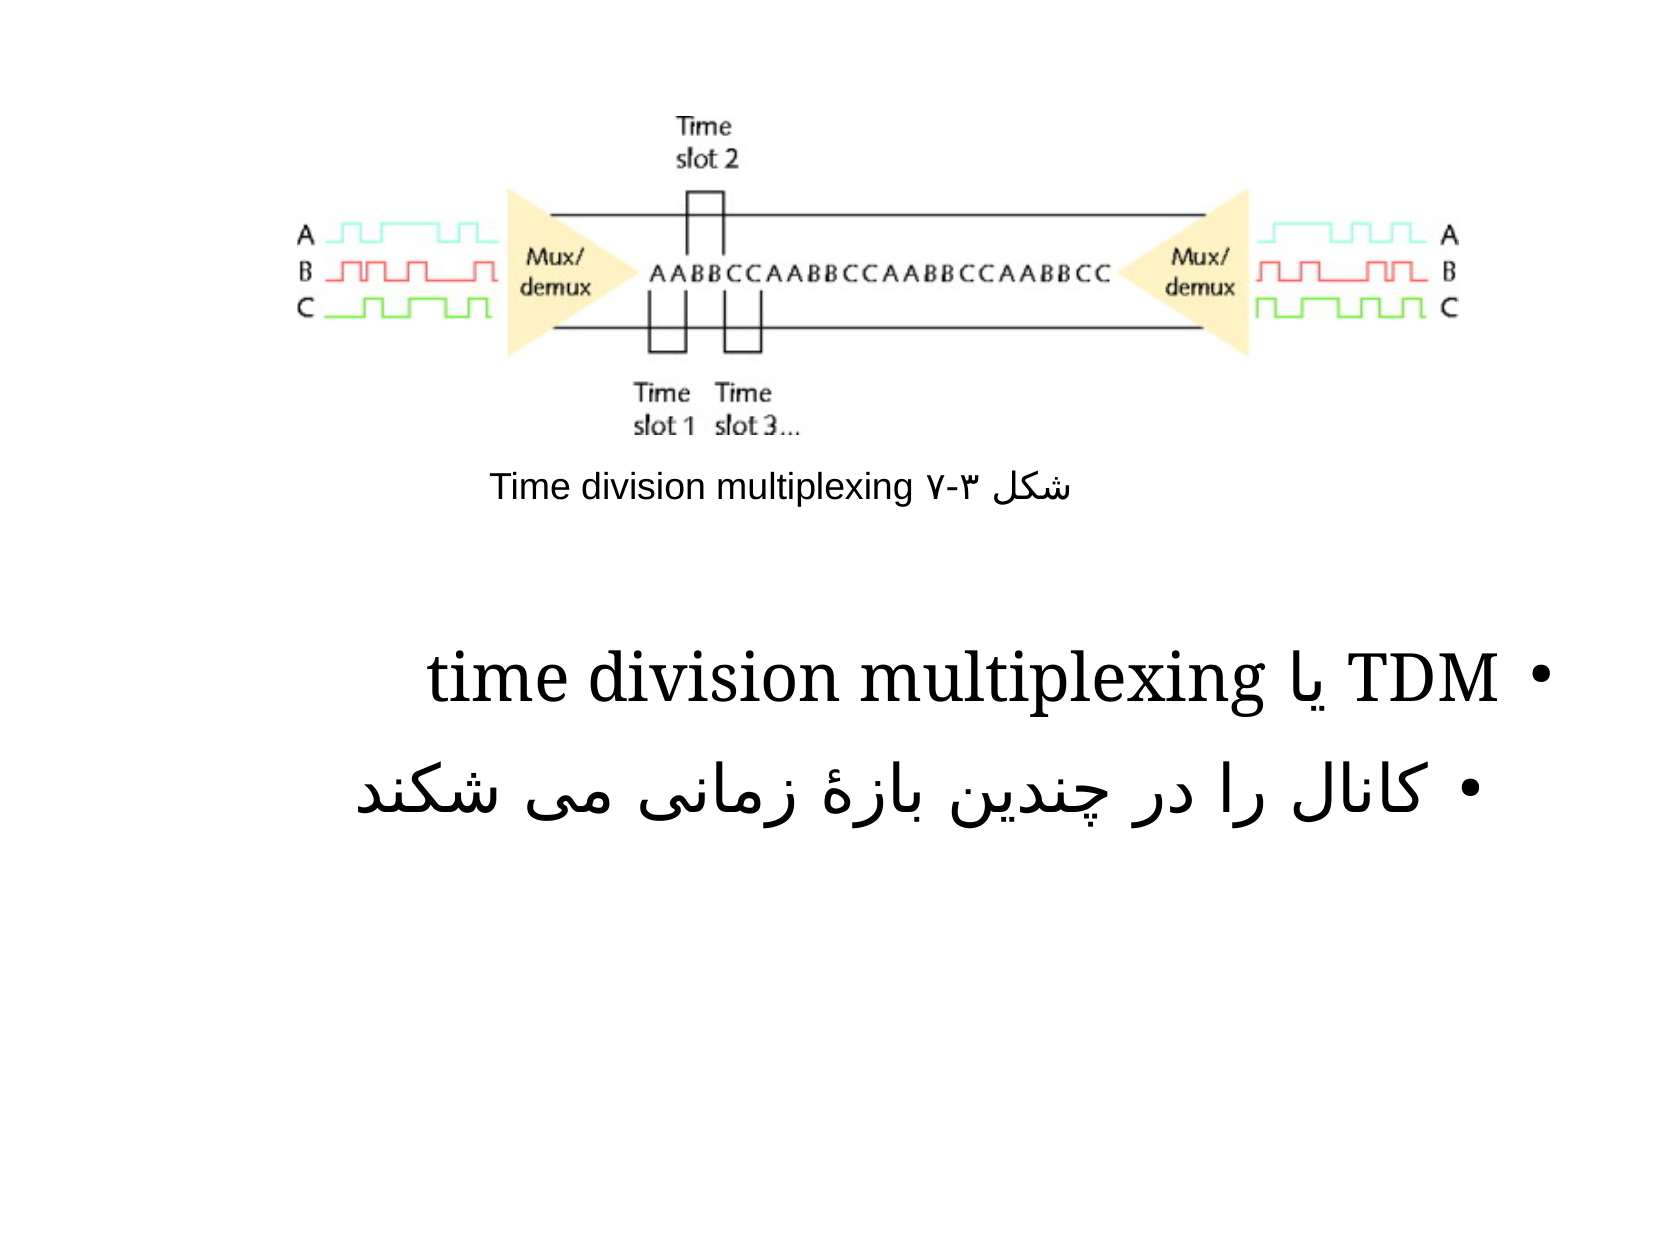

شکل ۳-۷ Time division multiplexing
# TDM یا time division multiplexing
کانال را در چندین بازهٔ زمانی می شکند